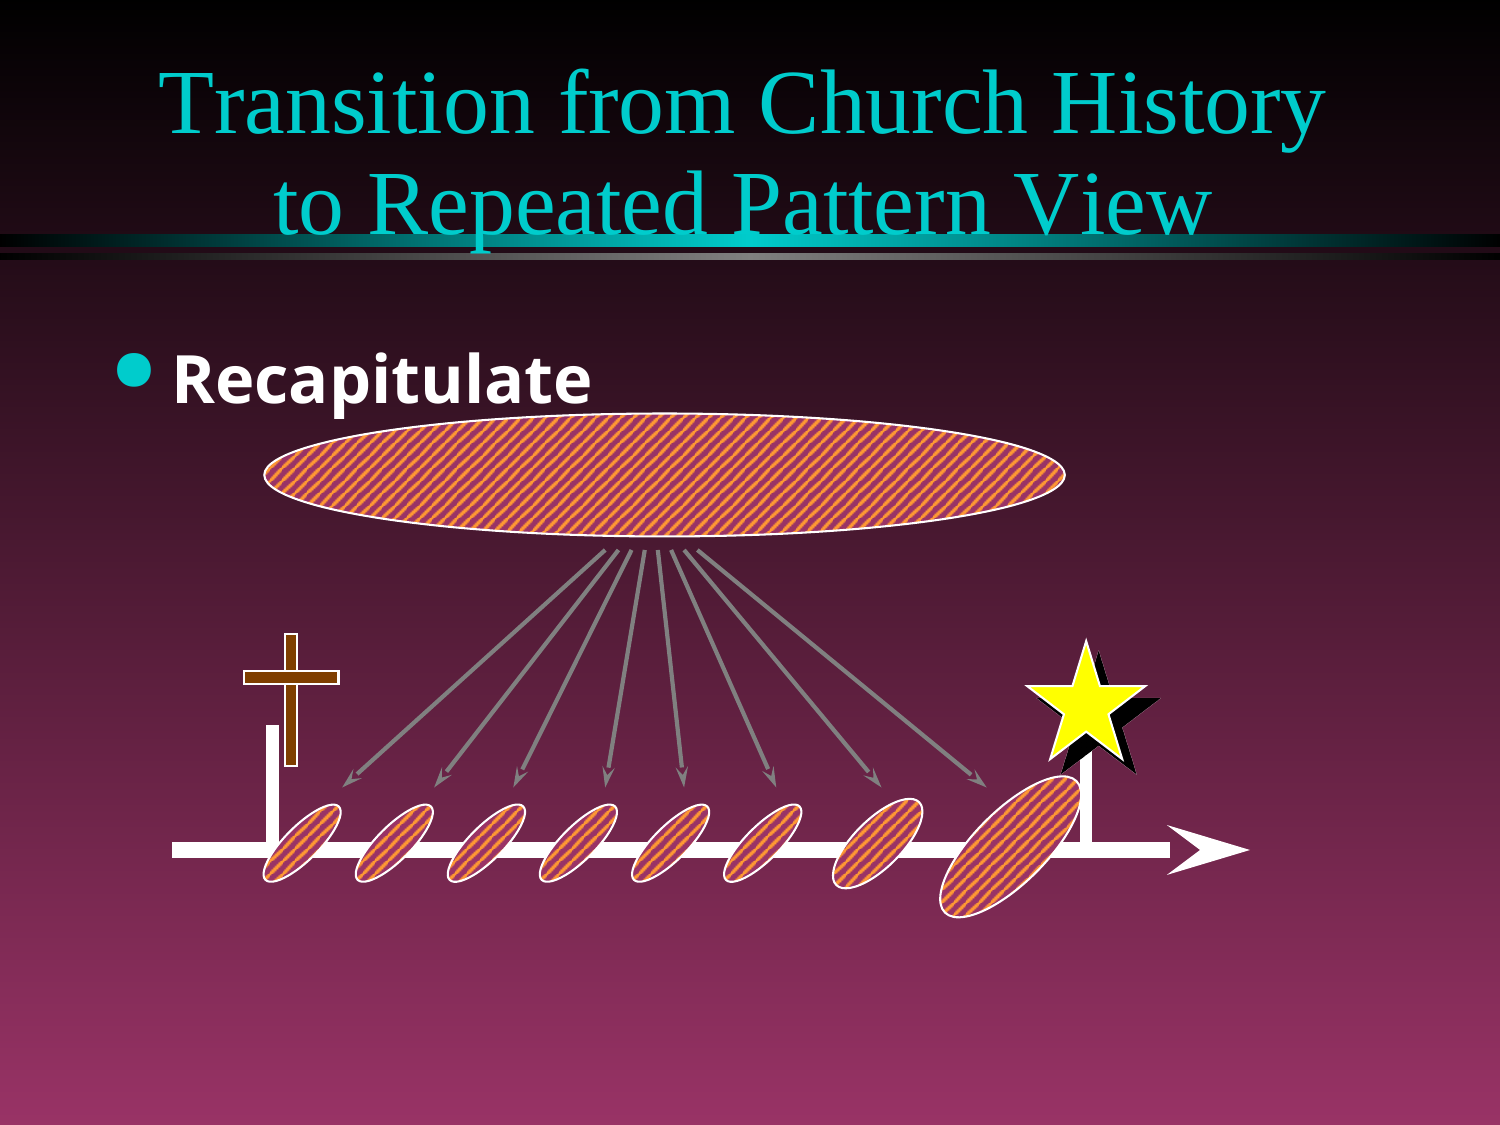

# Transition from Church History to Repeated Pattern View
Recapitulate